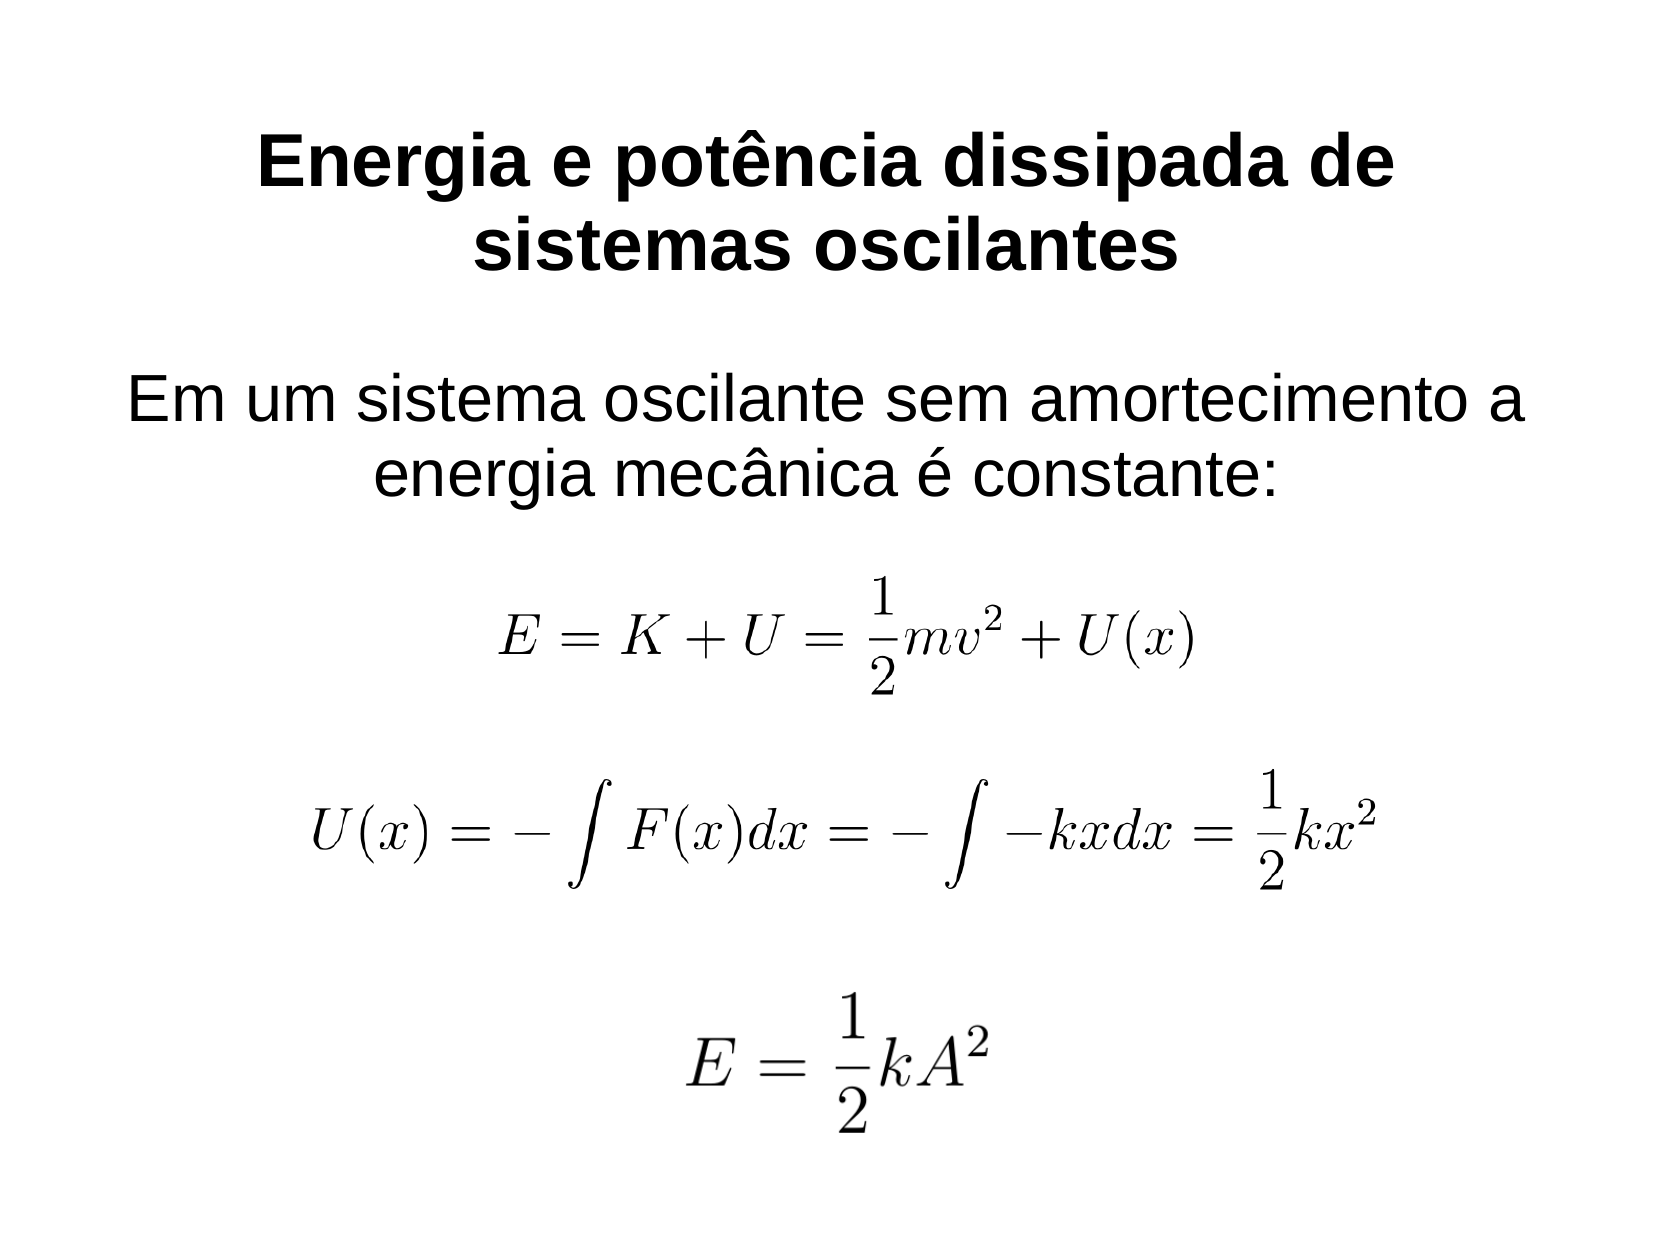

# Energia e potência dissipada de
sistemas oscilantes
Em um sistema oscilante sem amortecimento a energia mecânica é constante: